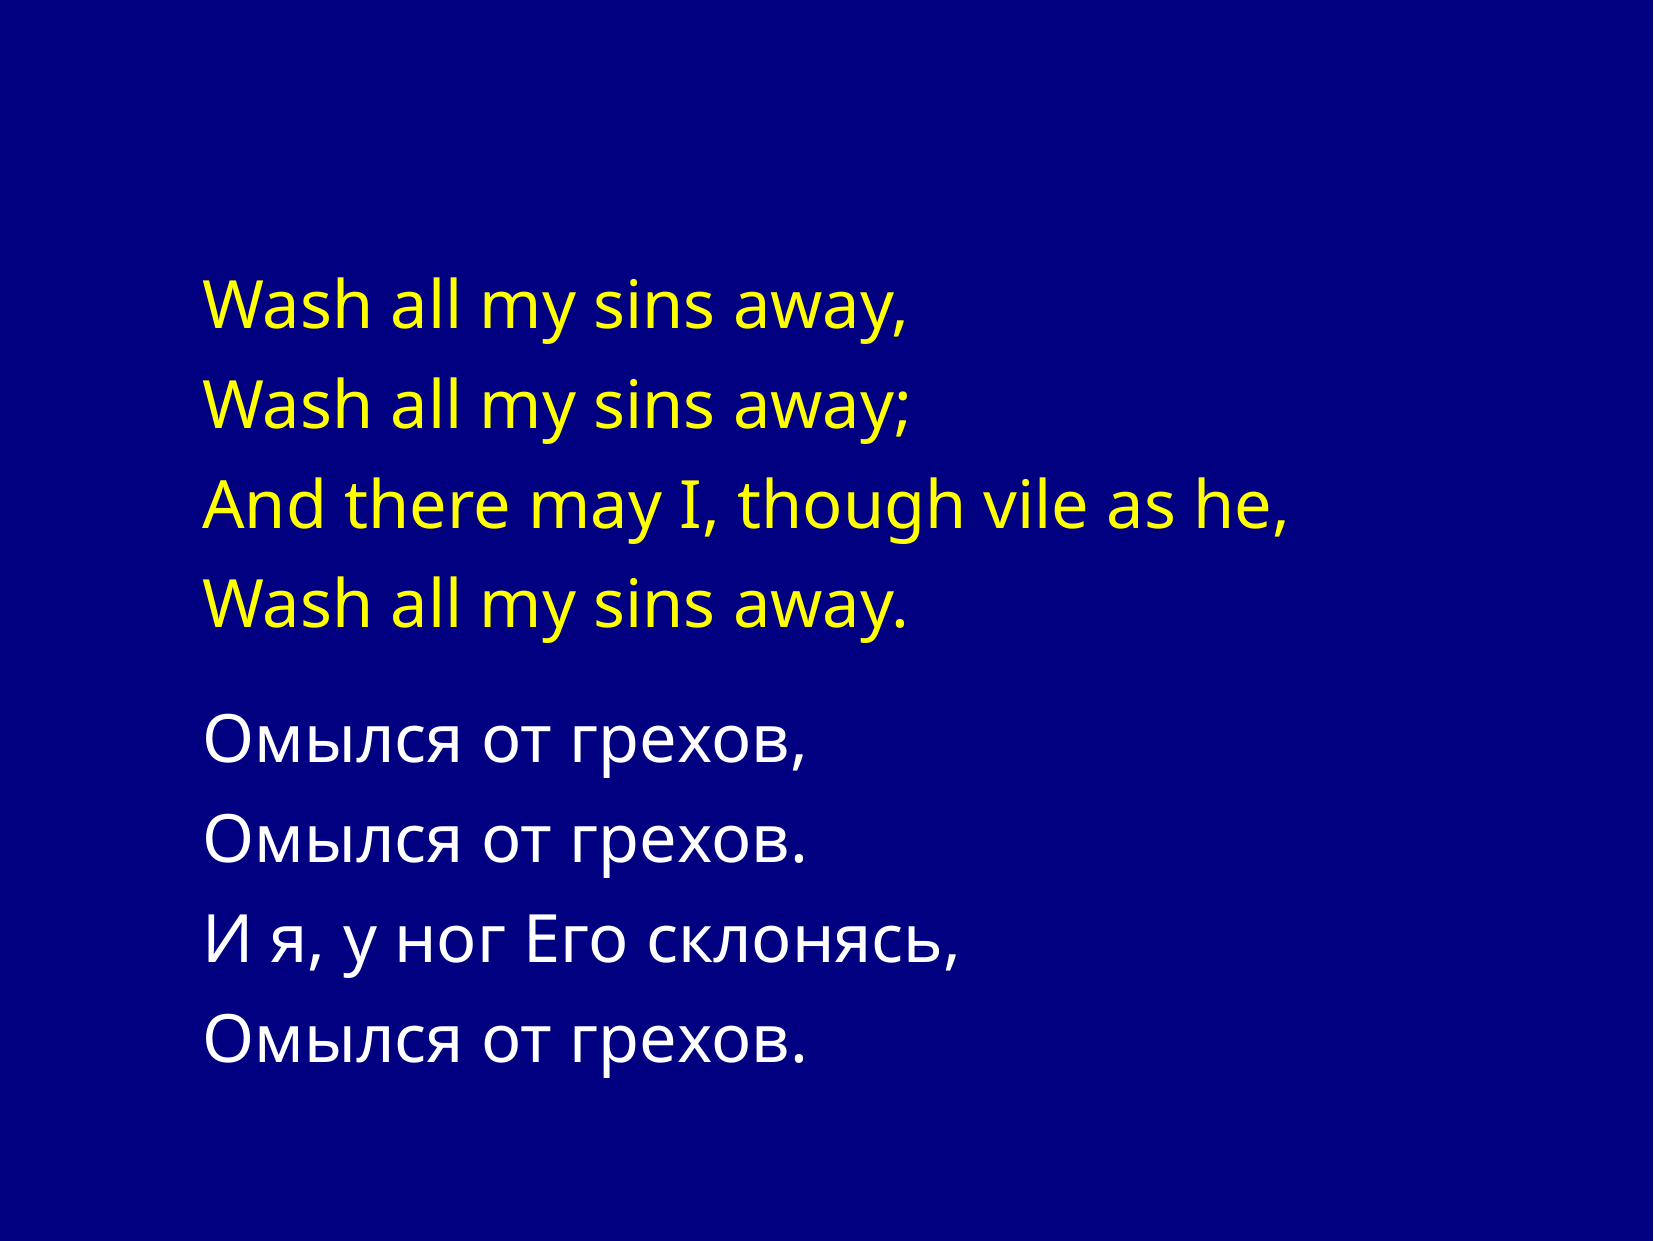

Wash all my sins away,
	Wash all my sins away;
	And there may I, though vile as he,
	Wash all my sins away.
	Омылся от грехов,
	Омылся от грехов.
	И я, у ног Его склонясь,
	Омылся от грехов.